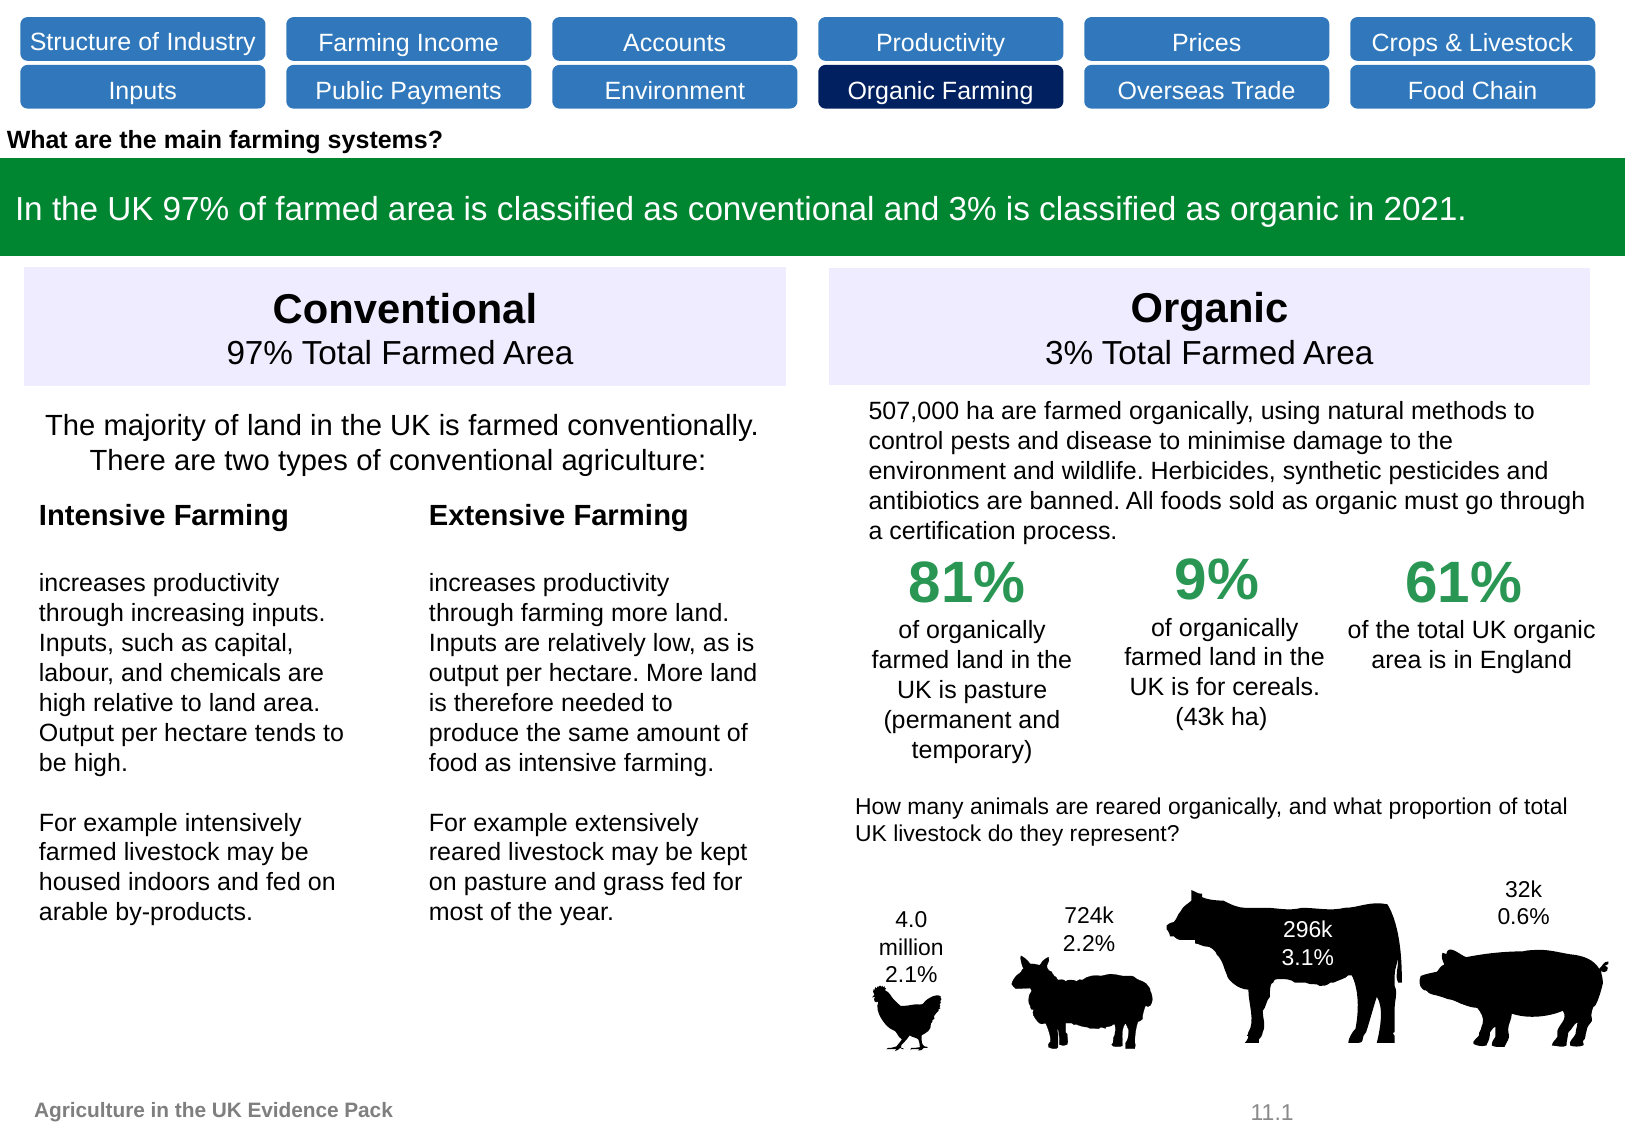

Structure of Industry
Farming Income
Accounts
Productivity
Prices
Crops & Livestock
Inputs
Public Payments
Environment
Organic Farming
Overseas Trade
Food Chain
What are the main farming systems?
In the UK 97% of farmed area is classified as conventional and 3% is classified as organic in 2021.
# Slide 11.1 – What are the main farming systems?
Conventional
97% Total Farmed Area
Organic
3% Total Farmed Area
507,000 ha are farmed organically, using natural methods to control pests and disease to minimise damage to the environment and wildlife. Herbicides, synthetic pesticides and antibiotics are banned. All foods sold as organic must go through a certification process.
The majority of land in the UK is farmed conventionally. There are two types of conventional agriculture:
Intensive Farming
increases productivity through increasing inputs. Inputs, such as capital, labour, and chemicals are high relative to land area. Output per hectare tends to be high.
For example intensively farmed livestock may be housed indoors and fed on arable by-products.
Extensive Farming
increases productivity through farming more land. Inputs are relatively low, as is output per hectare. More land is therefore needed to produce the same amount of food as intensive farming.
For example extensively reared livestock may be kept on pasture and grass fed for most of the year.
9%
of organically farmed land in the UK is for cereals.
(43k ha)
81%
of organically farmed land in the UK is pasture
(permanent and temporary)
61%
of the total UK organic area is in England
How many animals are reared organically, and what proportion of total UK livestock do they represent?
32k
0.6%
724k
2.2%
296k
3.1%
4.0 million
2.1%
11.1
Agriculture in the UK Evidence Pack